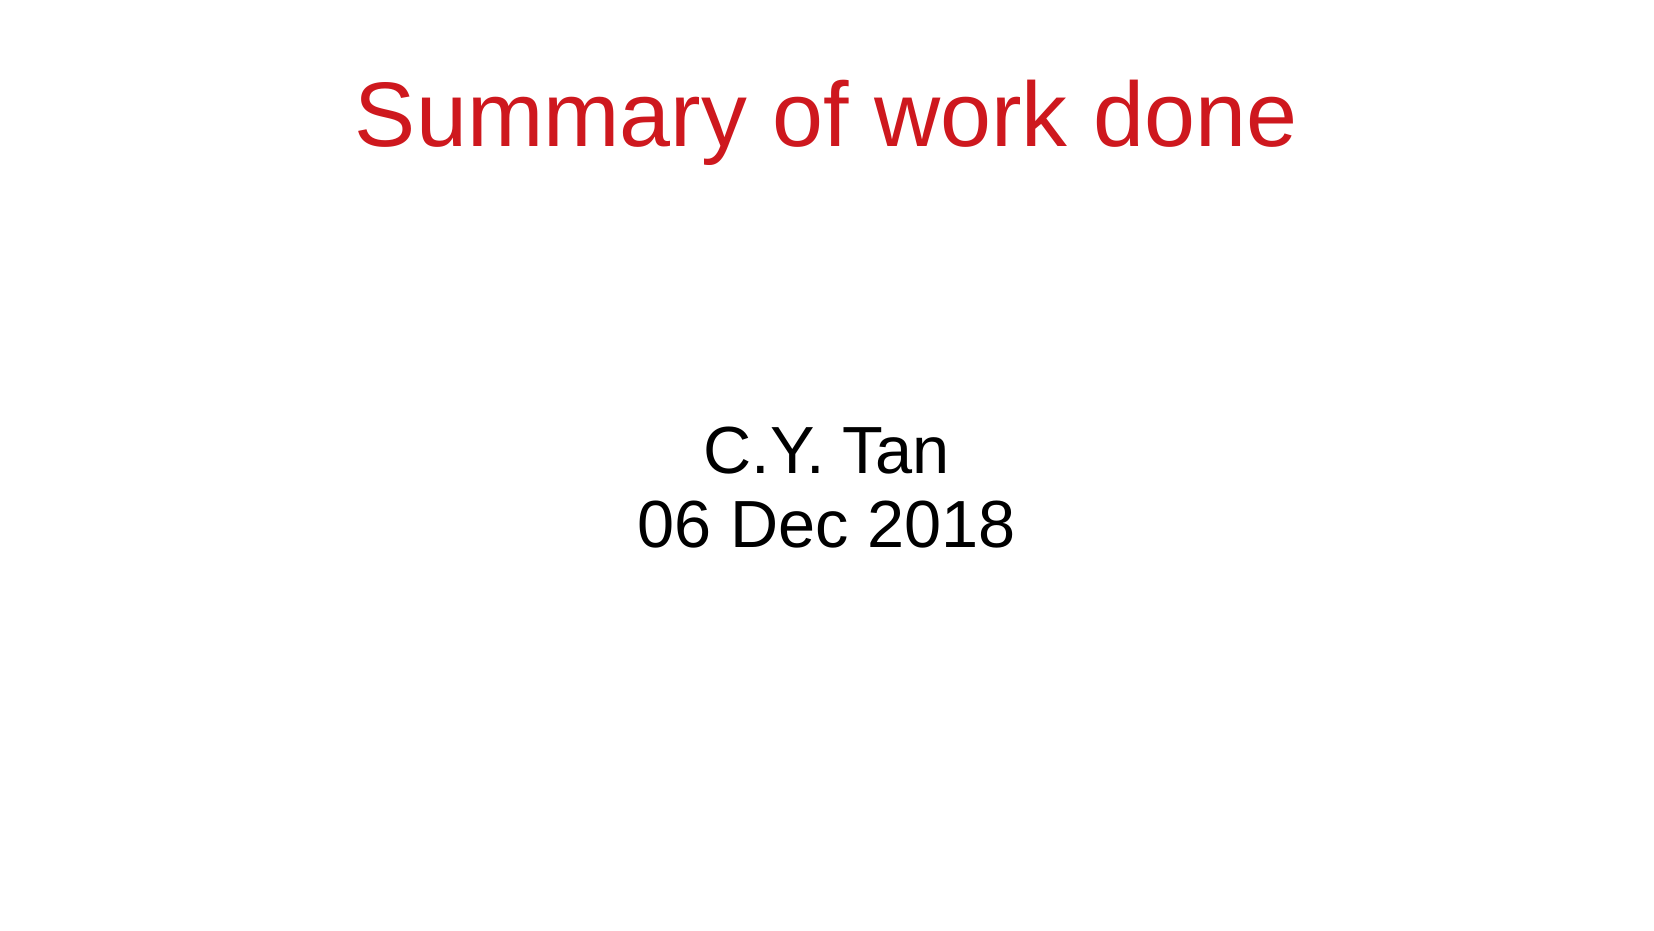

# Summary of work done
C.Y. Tan
06 Dec 2018